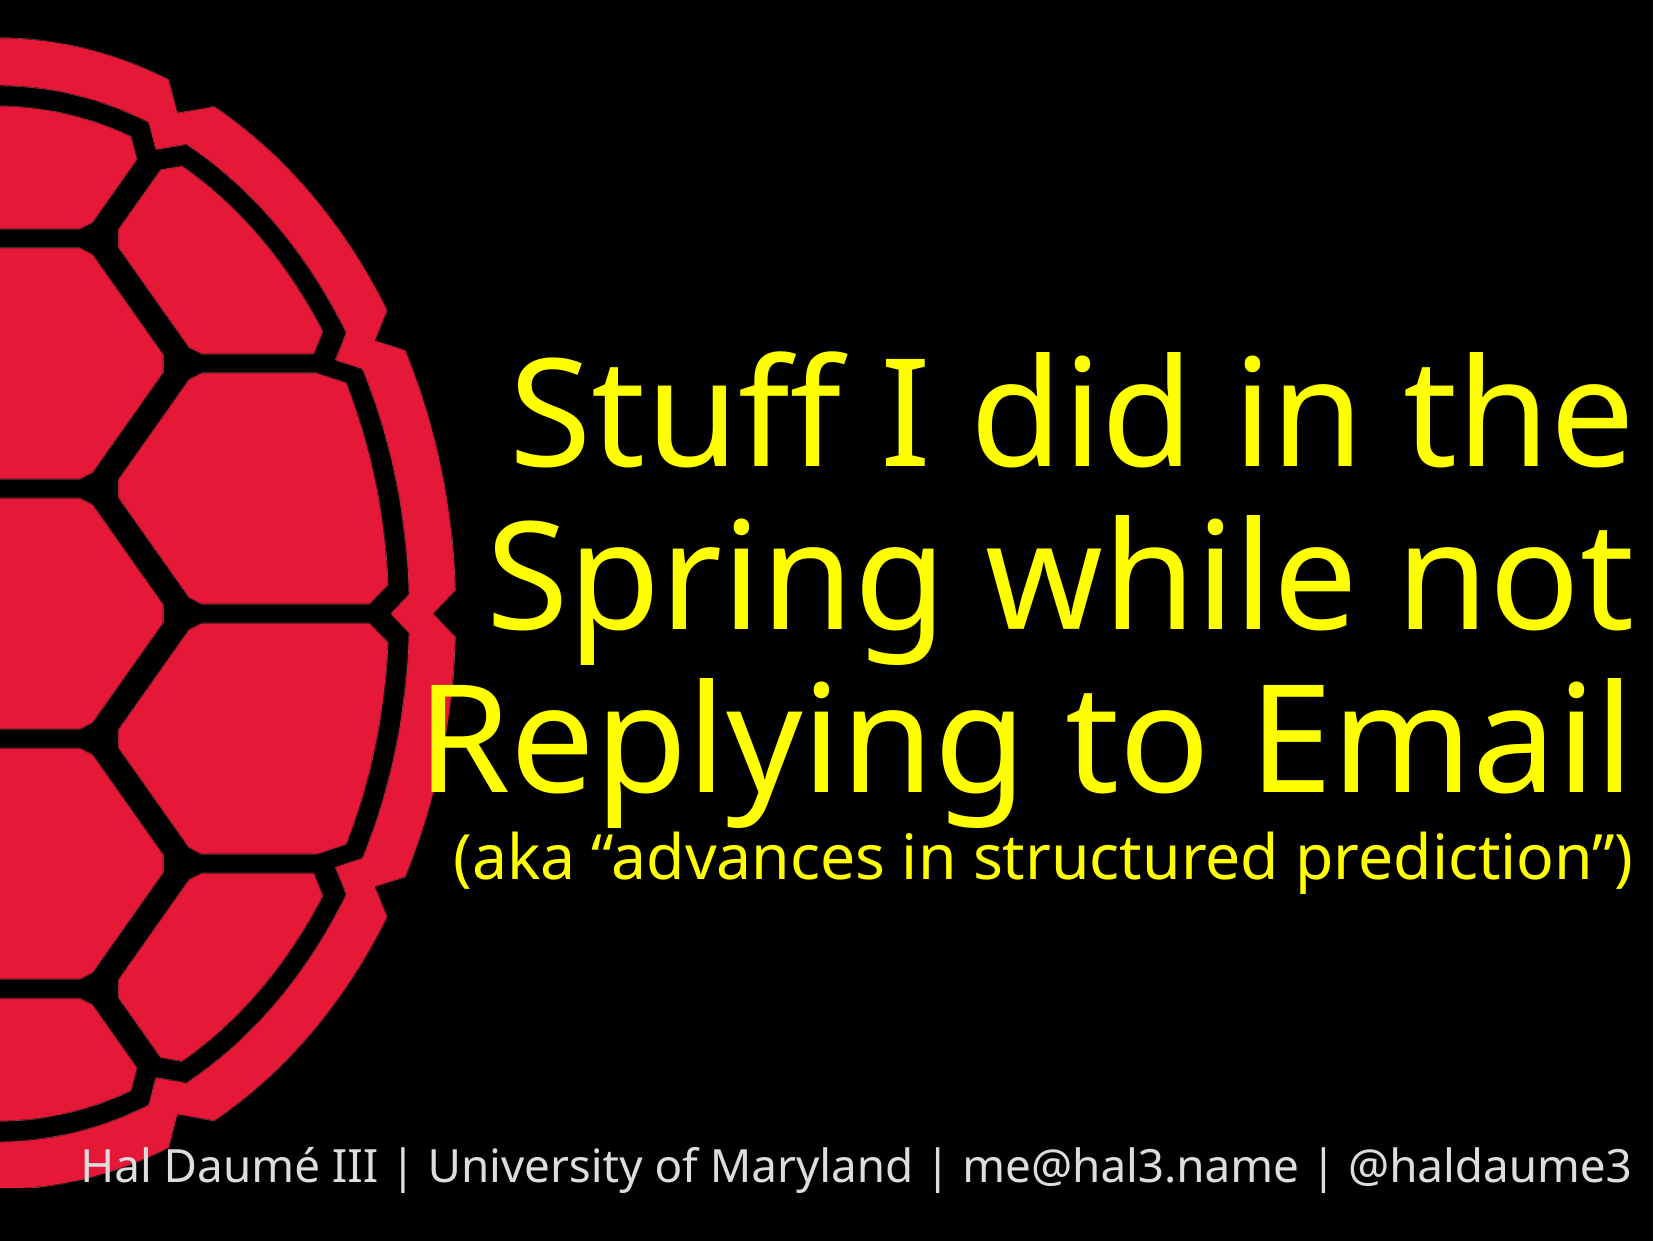

Stuff I did in the Spring while not Replying to Email
(aka “advances in structured prediction”)
Hal Daumé III | University of Maryland | me@hal3.name | @haldaume3